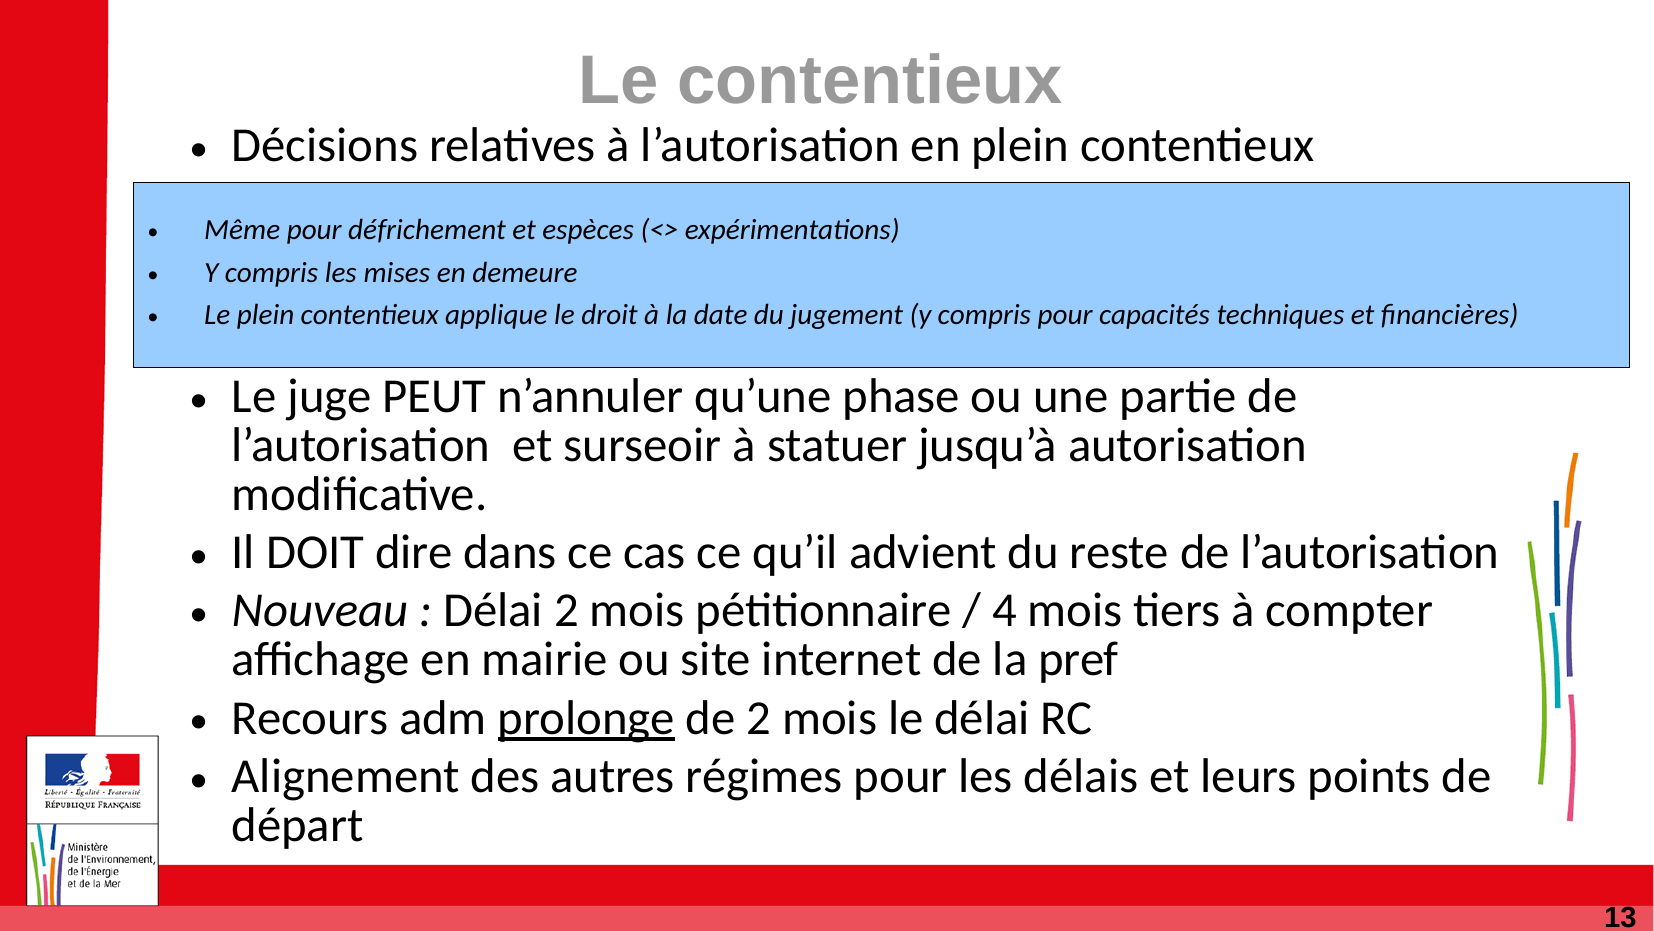

# Le contentieux
Décisions relatives à l’autorisation en plein contentieux
Le juge PEUT n’annuler qu’une phase ou une partie de l’autorisation et surseoir à statuer jusqu’à autorisation modificative.
Il DOIT dire dans ce cas ce qu’il advient du reste de l’autorisation
Nouveau : Délai 2 mois pétitionnaire / 4 mois tiers à compter affichage en mairie ou site internet de la pref
Recours adm prolonge de 2 mois le délai RC
Alignement des autres régimes pour les délais et leurs points de départ
Même pour défrichement et espèces (<> expérimentations)
Y compris les mises en demeure
Le plein contentieux applique le droit à la date du jugement (y compris pour capacités techniques et financières)
13